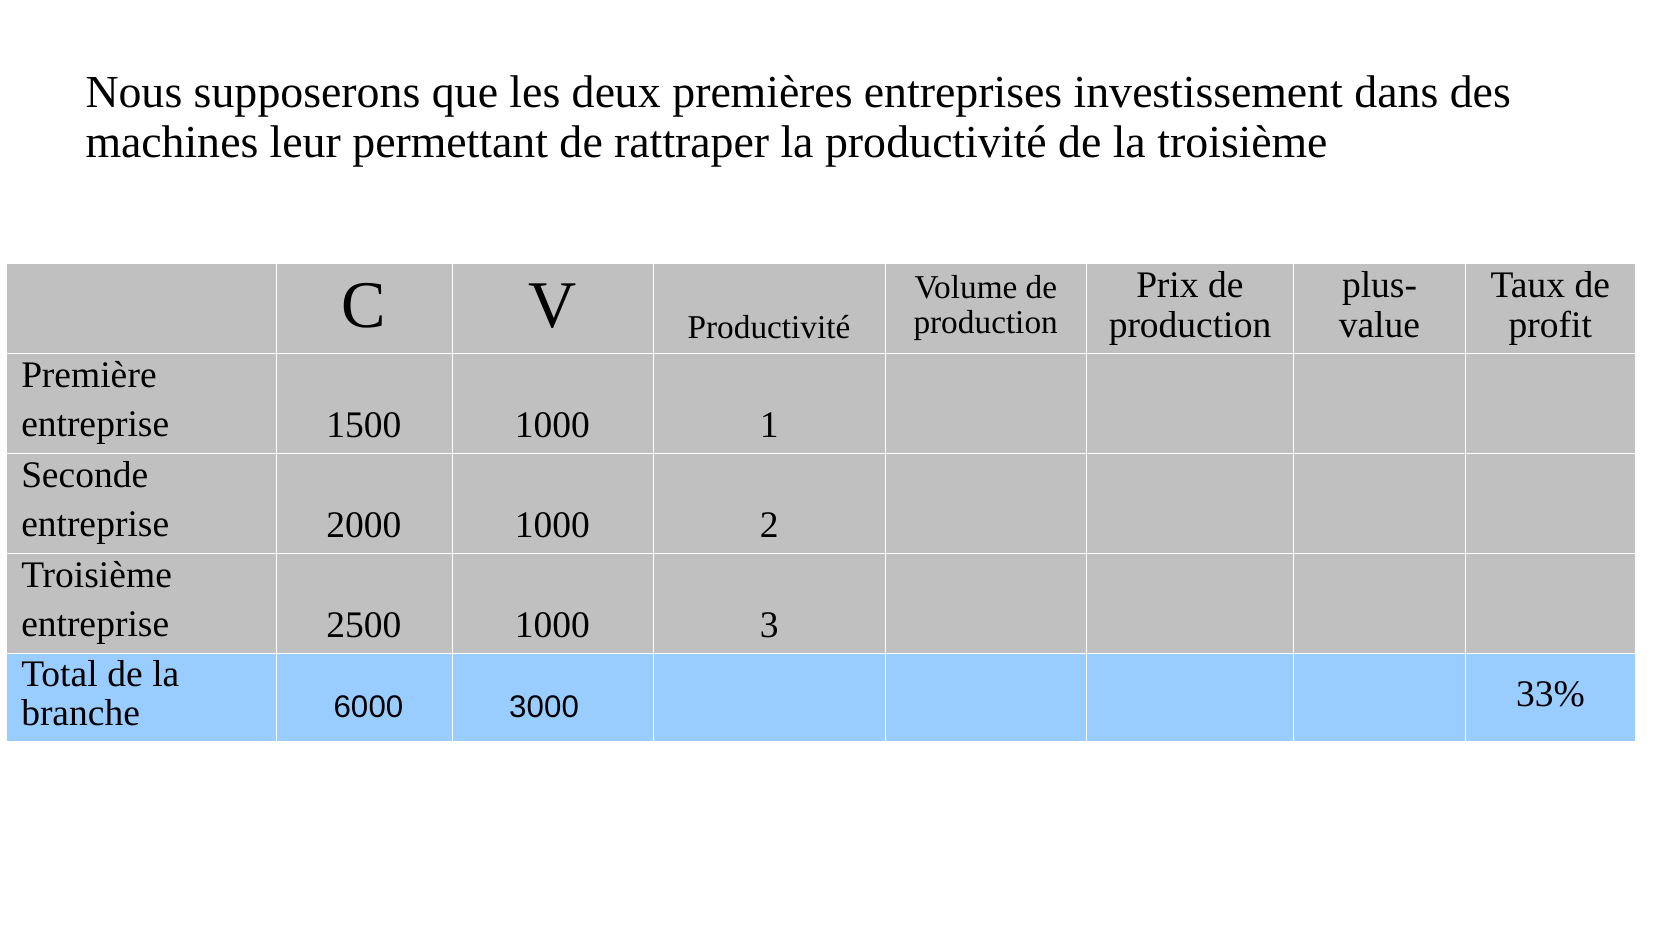

Nous supposerons que les deux premières entreprises investissement dans des machines leur permettant de rattraper la productivité de la troisième
| | C | V | Productivité | Volume de production | Prix de production | plus-value | Taux de profit |
| --- | --- | --- | --- | --- | --- | --- | --- |
| Première entreprise | 1500 | 1000 | 1 | | | | |
| Seconde entreprise | 2000 | 1000 | 2 | | | | |
| Troisième entreprise | 2500 | 1000 | 3 | | | | |
| Total de la branche | | | | | | | 33% |
6000
3000